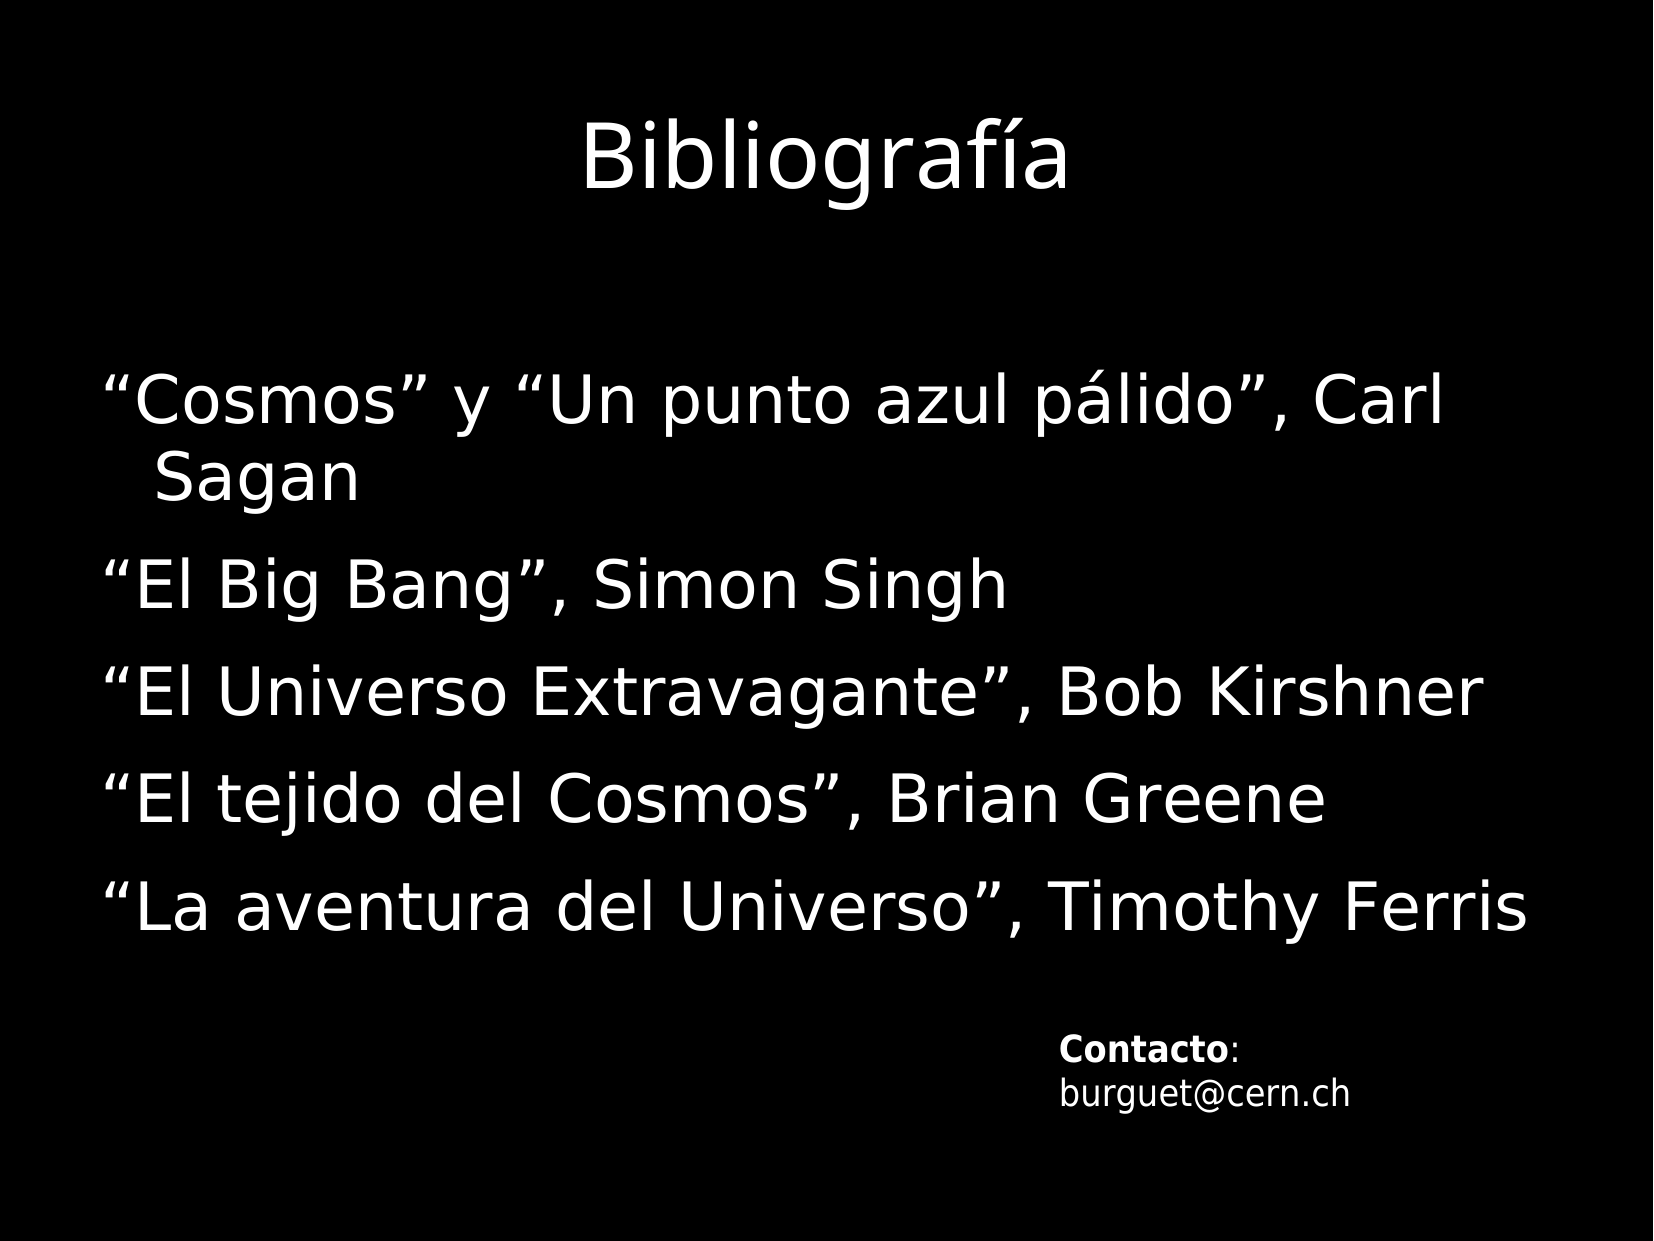

# Bibliografía
“Cosmos” y “Un punto azul pálido”, Carl Sagan
“El Big Bang”, Simon Singh
“El Universo Extravagante”, Bob Kirshner
“El tejido del Cosmos”, Brian Greene
“La aventura del Universo”, Timothy Ferris
Contacto: burguet@cern.ch